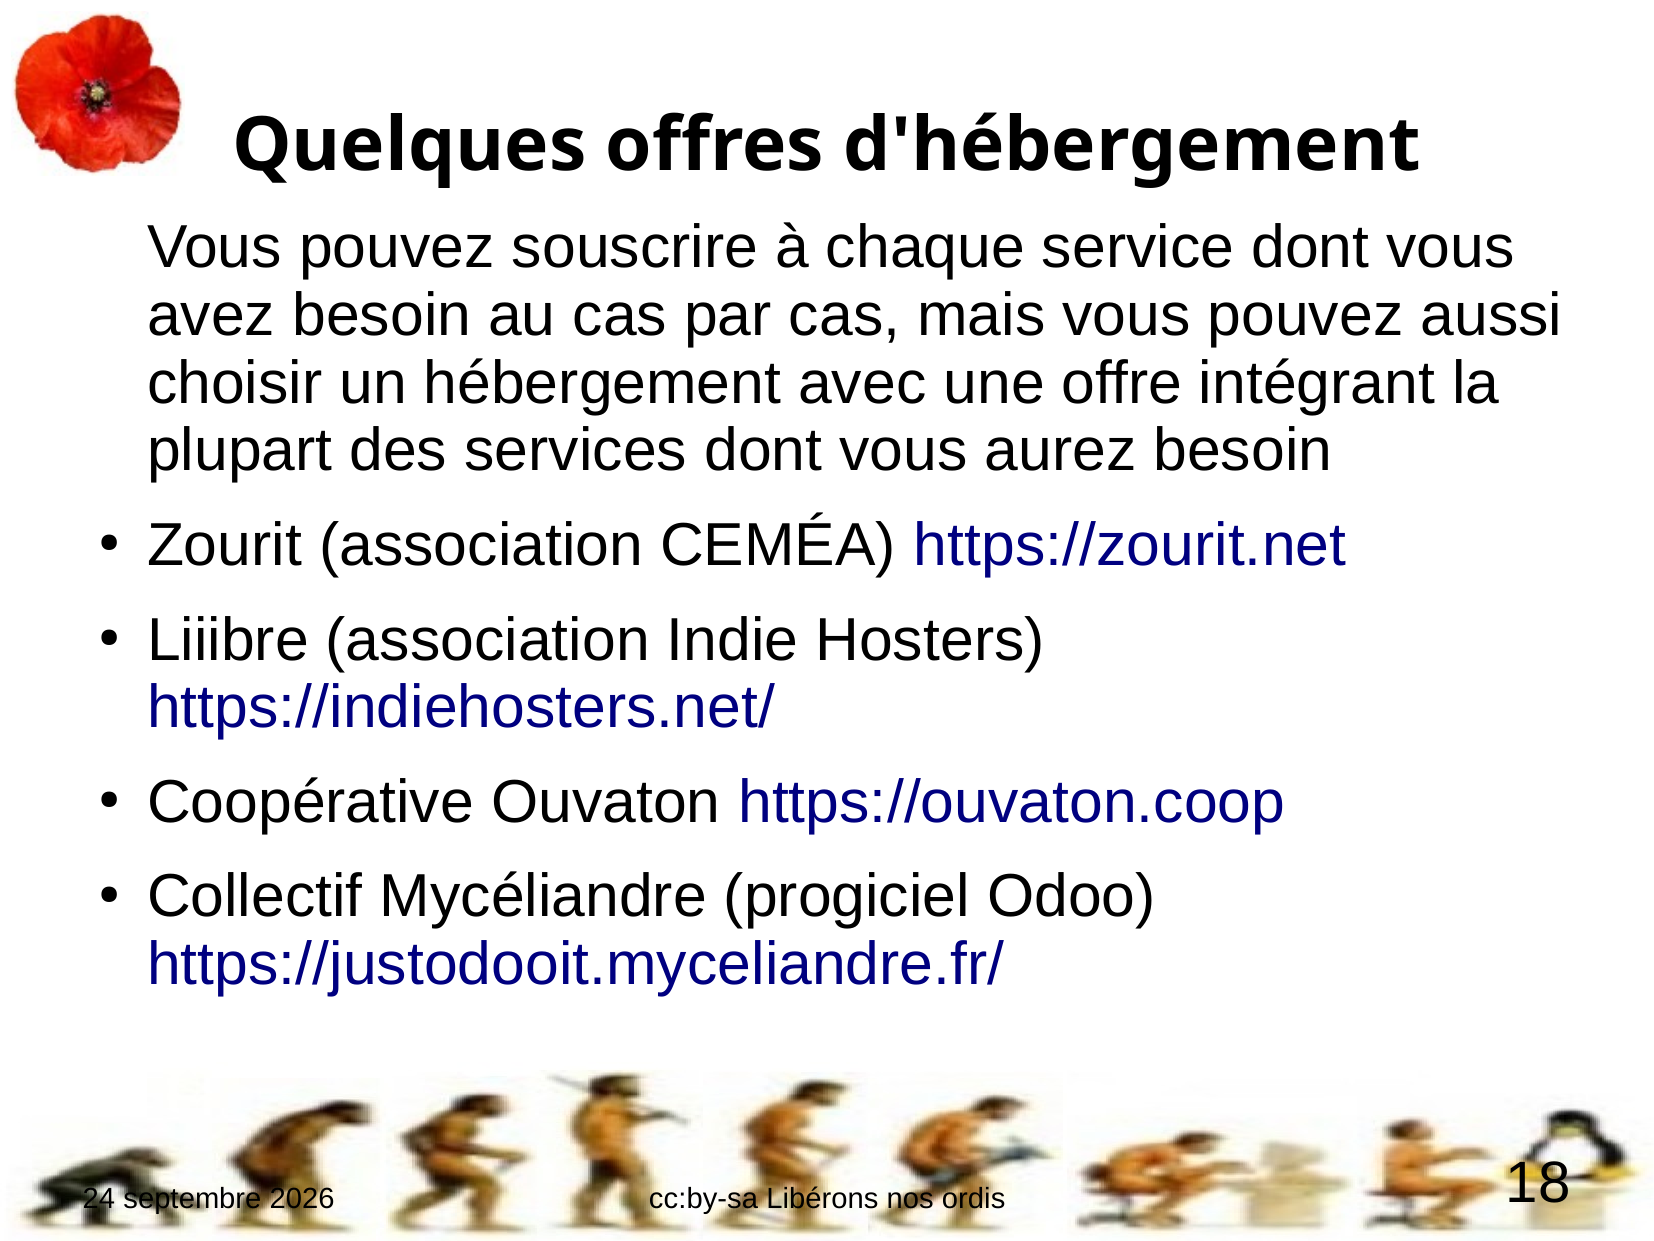

# Quelques offres d'hébergement
Vous pouvez souscrire à chaque service dont vous avez besoin au cas par cas, mais vous pouvez aussi choisir un hébergement avec une offre intégrant la plupart des services dont vous aurez besoin
Zourit (association CEMÉA) https://zourit.net
Liiibre (association Indie Hosters) https://indiehosters.net/
Coopérative Ouvaton https://ouvaton.coop
Collectif Mycéliandre (progiciel Odoo) https://justodooit.myceliandre.fr/